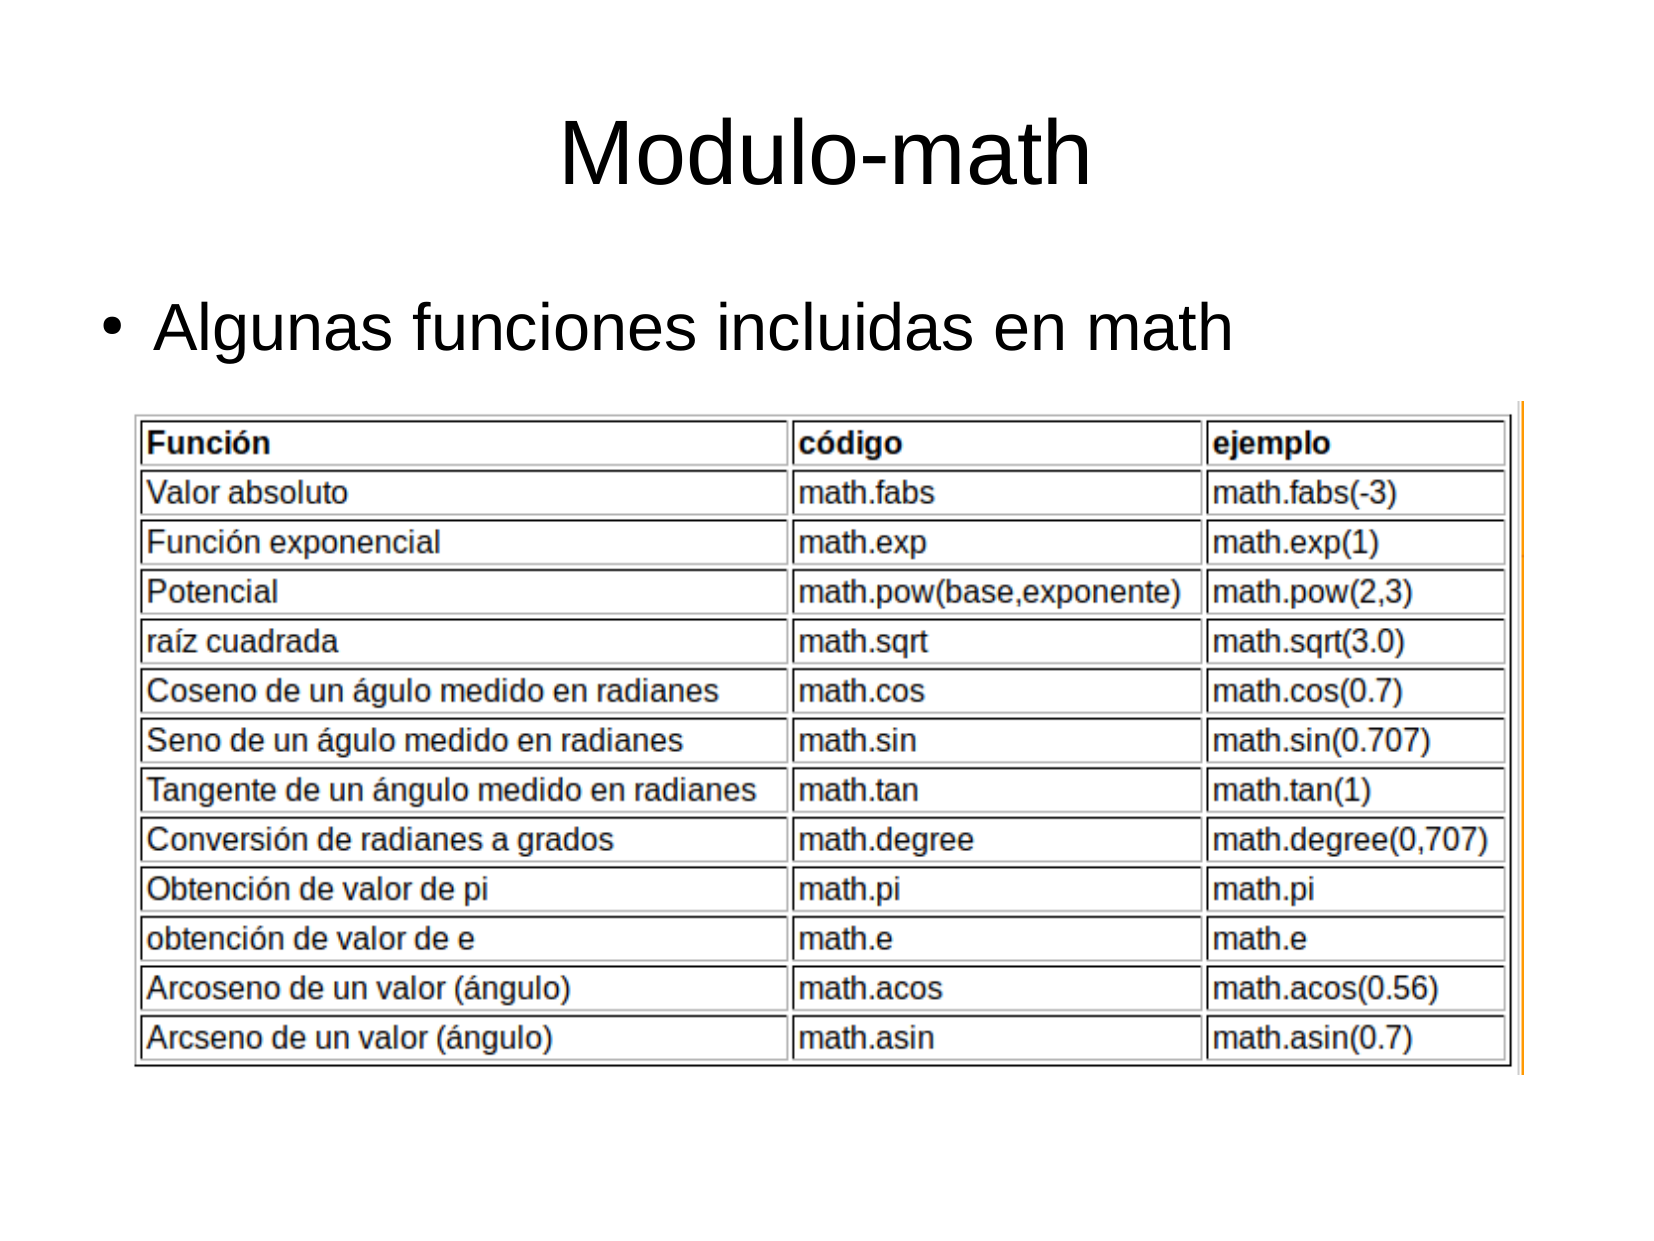

# Modulo-math
Algunas funciones incluidas en math